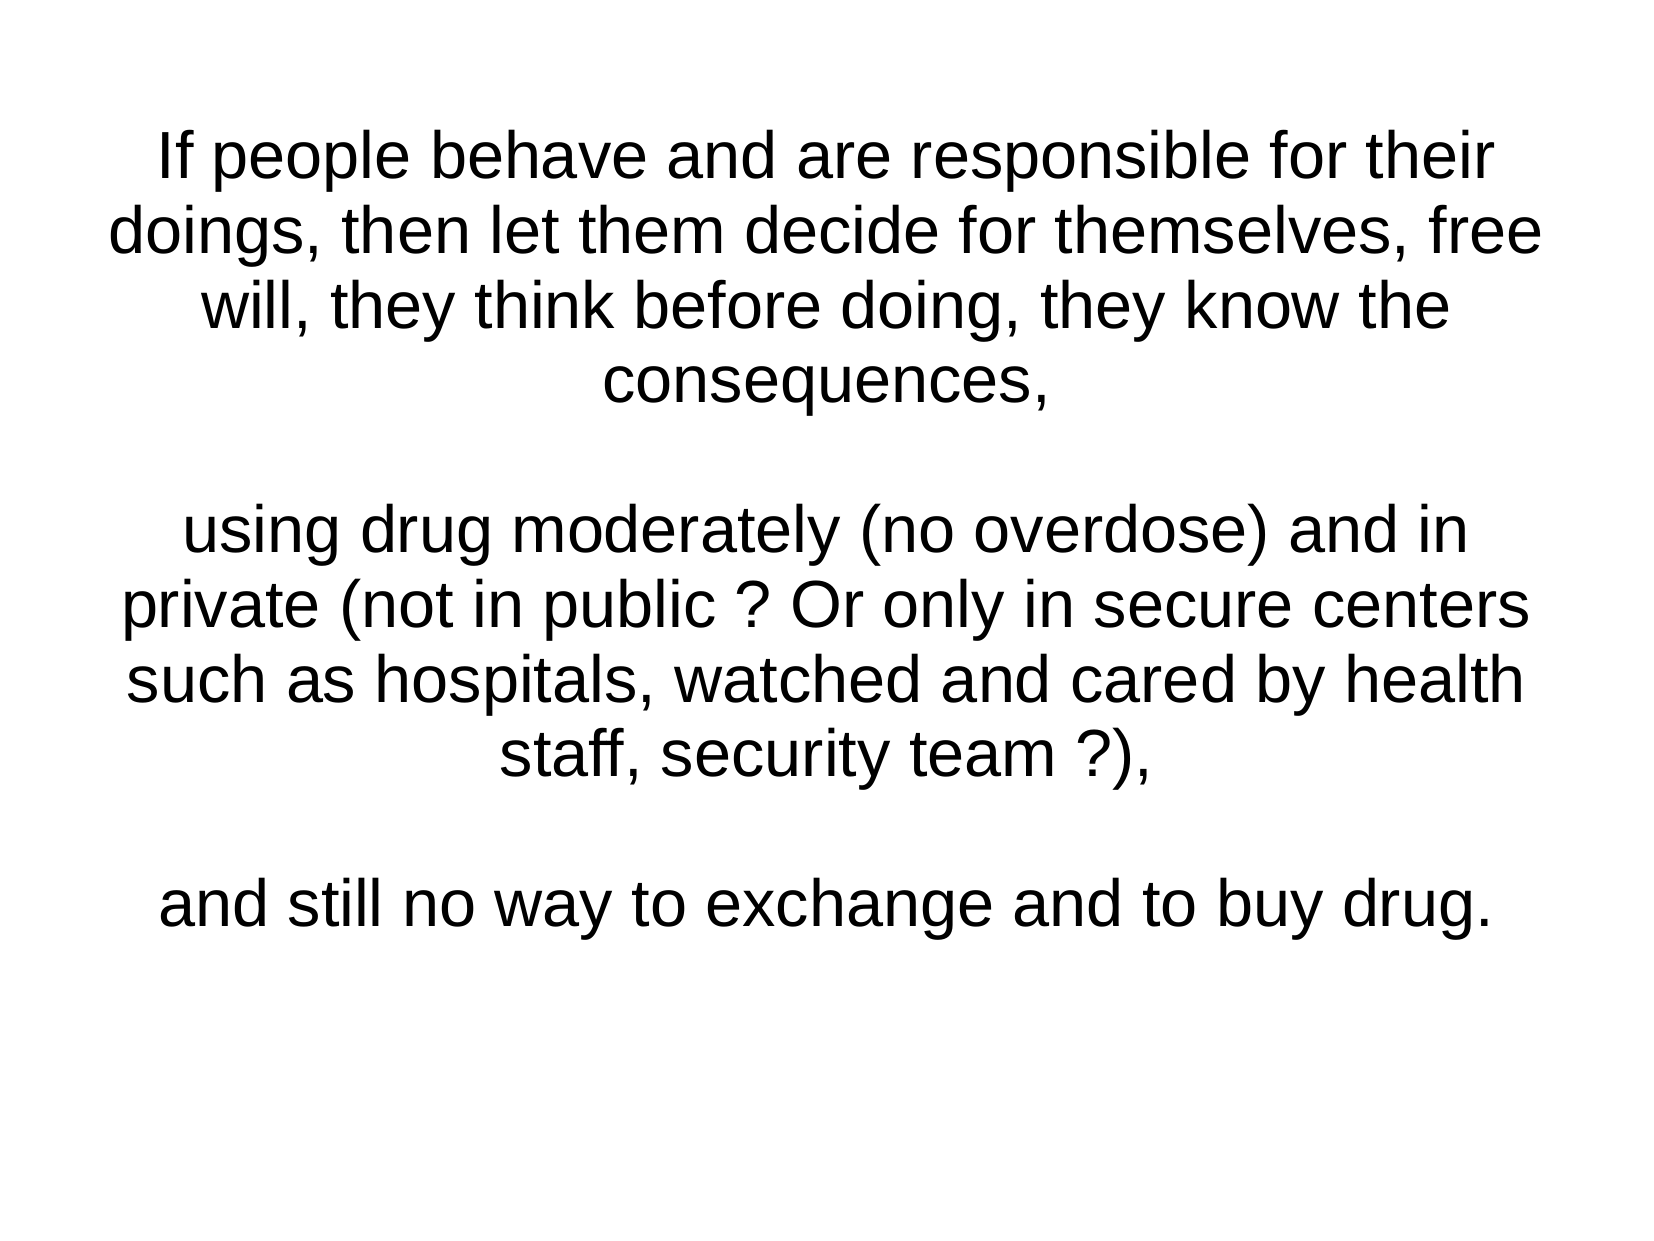

# If people behave and are responsible for their doings, then let them decide for themselves, free will, they think before doing, they know the consequences,
using drug moderately (no overdose) and in private (not in public ? Or only in secure centers such as hospitals, watched and cared by health staff, security team ?),
and still no way to exchange and to buy drug.